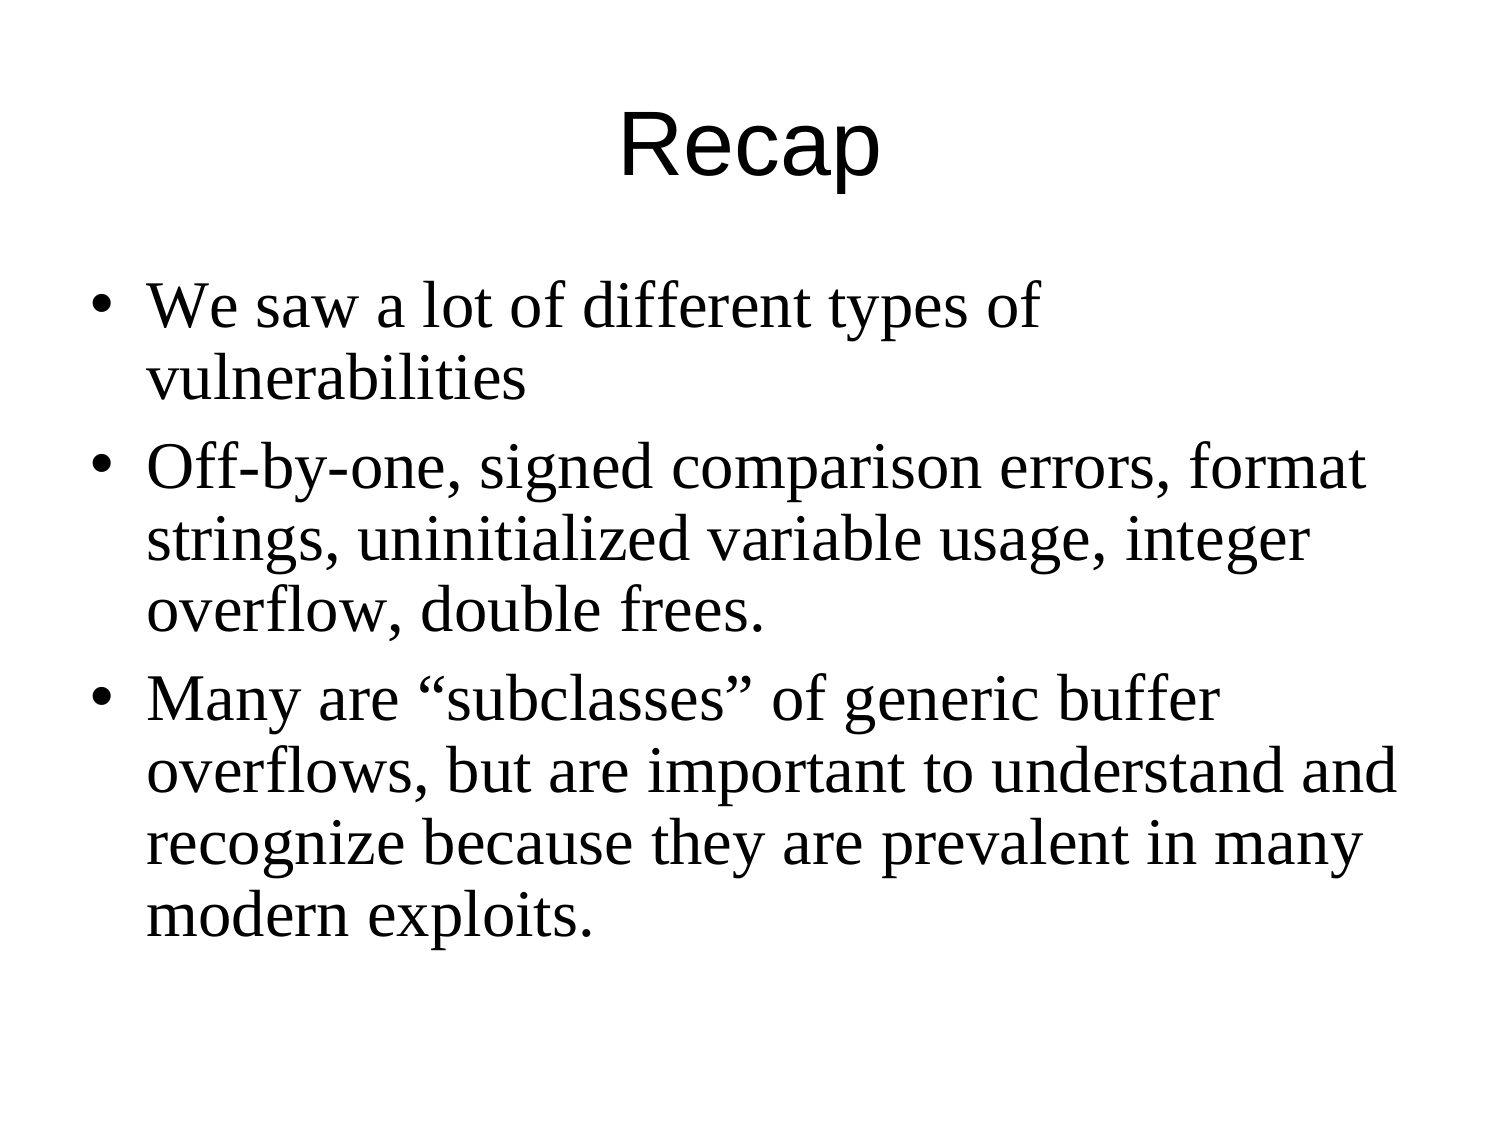

# Recap
We saw a lot of different types of vulnerabilities
Off-by-one, signed comparison errors, format strings, uninitialized variable usage, integer overflow, double frees.
Many are “subclasses” of generic buffer overflows, but are important to understand and recognize because they are prevalent in many modern exploits.